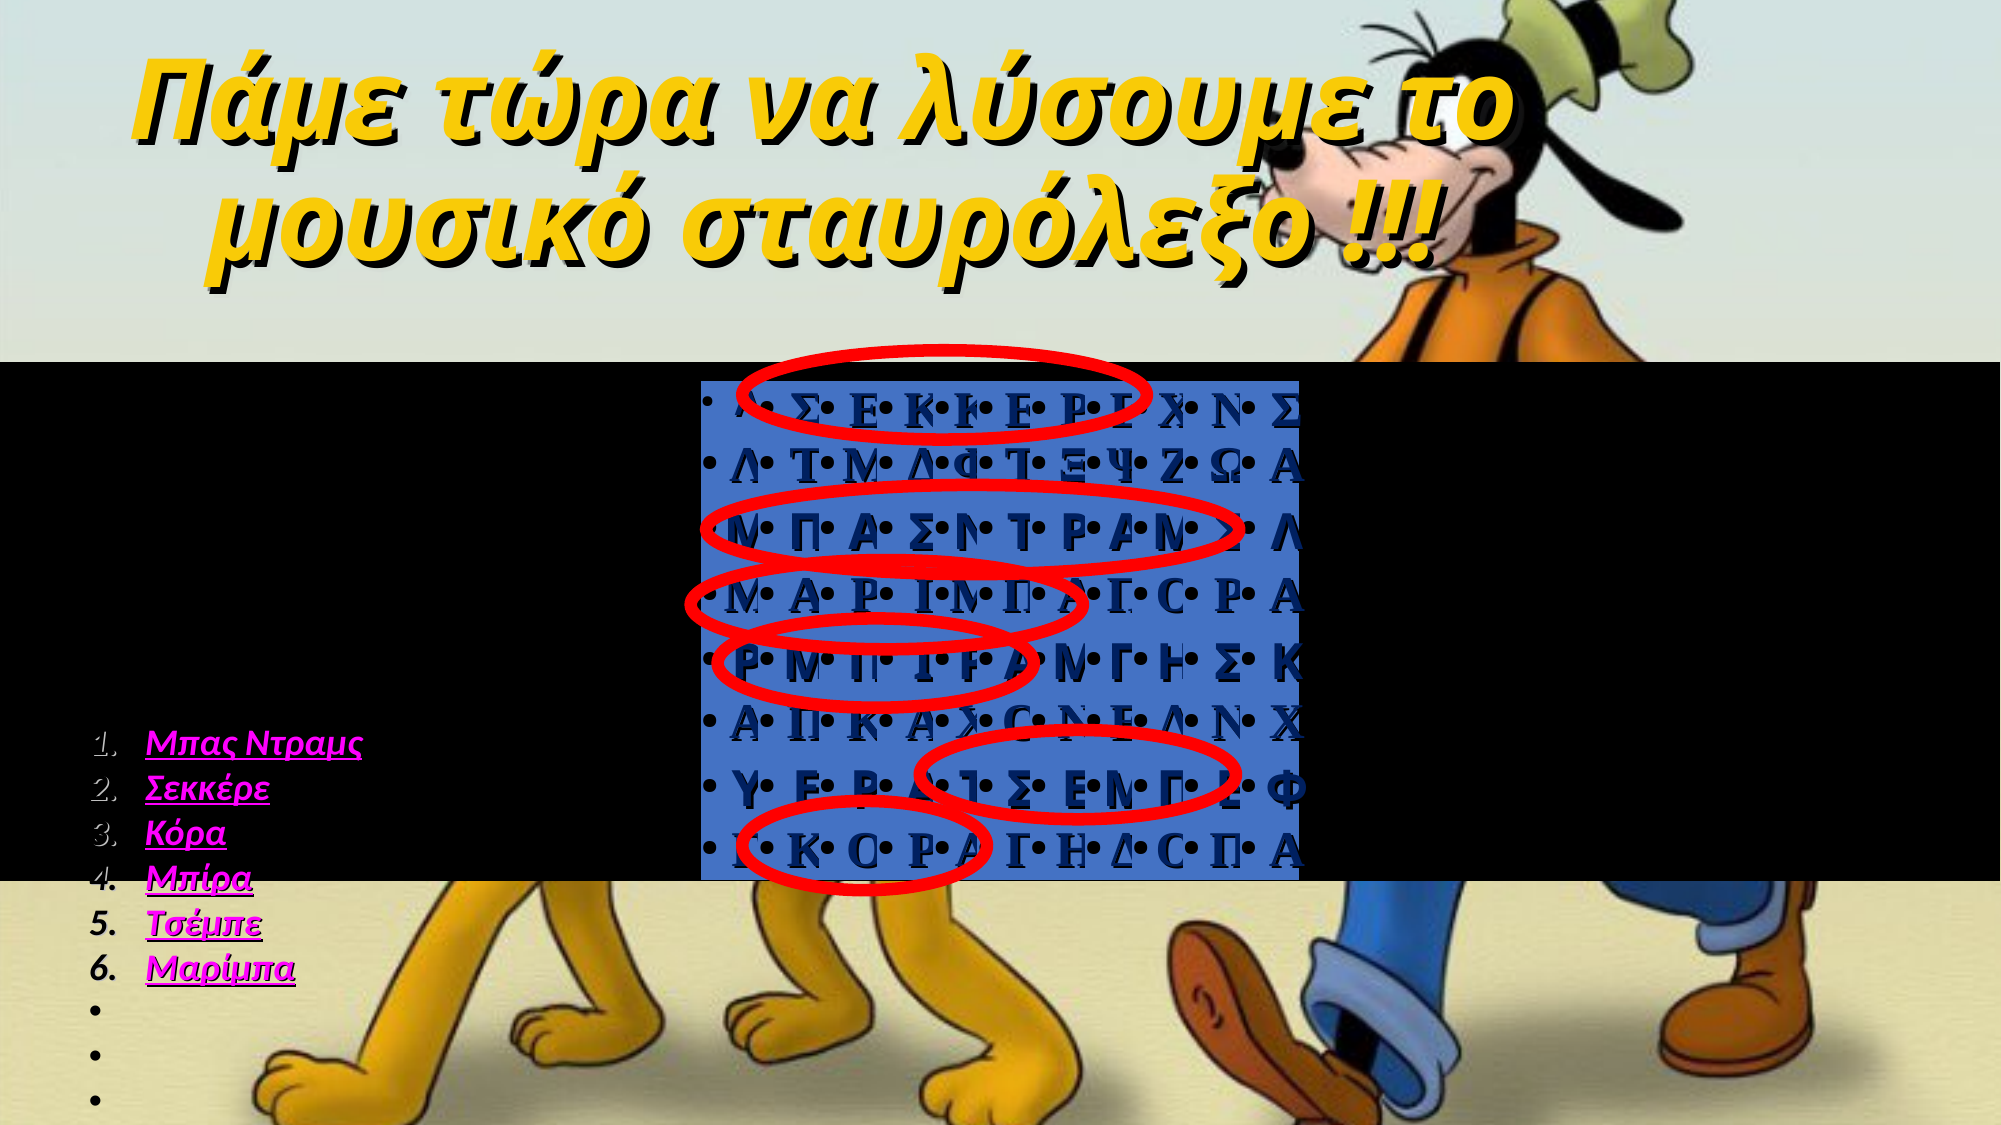

# Πάμε τώρα να λύσουμε το μουσικό σταυρόλεξο !!!
| Α | Σ | Ε | Κ | Κ | Ε | Ρ | Ε | Χ | Ν | Σ |
| --- | --- | --- | --- | --- | --- | --- | --- | --- | --- | --- |
| Λ | Τ | Μ | Δ | Φ | Τ | Ξ | Ψ | Ζ | Ω | Α |
| Μ | Π | Α | Σ | Ν | Τ | Ρ | Α | Μ | Σ | Λ |
| Μ | Α | Ρ | Ι | Μ | Π | Α | Π | Ο | Ρ | Α |
| Ρ | Μ | Π | Ι | Ρ | Α | Μ | Π | Η | Σ | Κ |
| Α | Π | Κ | Α | Χ | Ο | Ν | Ε | Δ | Ν | Χ |
| Υ | Ε | Ρ | Α | Τ | Σ | Ε | Μ | Π | Ε | Φ |
| Γ | Κ | Ο | Ρ | Α | Γ | Η | Δ | Ο | Π | Α |
Μπας Ντραμς
Σεκκέρε
Κόρα
Μπίρα
Τσέμπε
Μαρίμπα